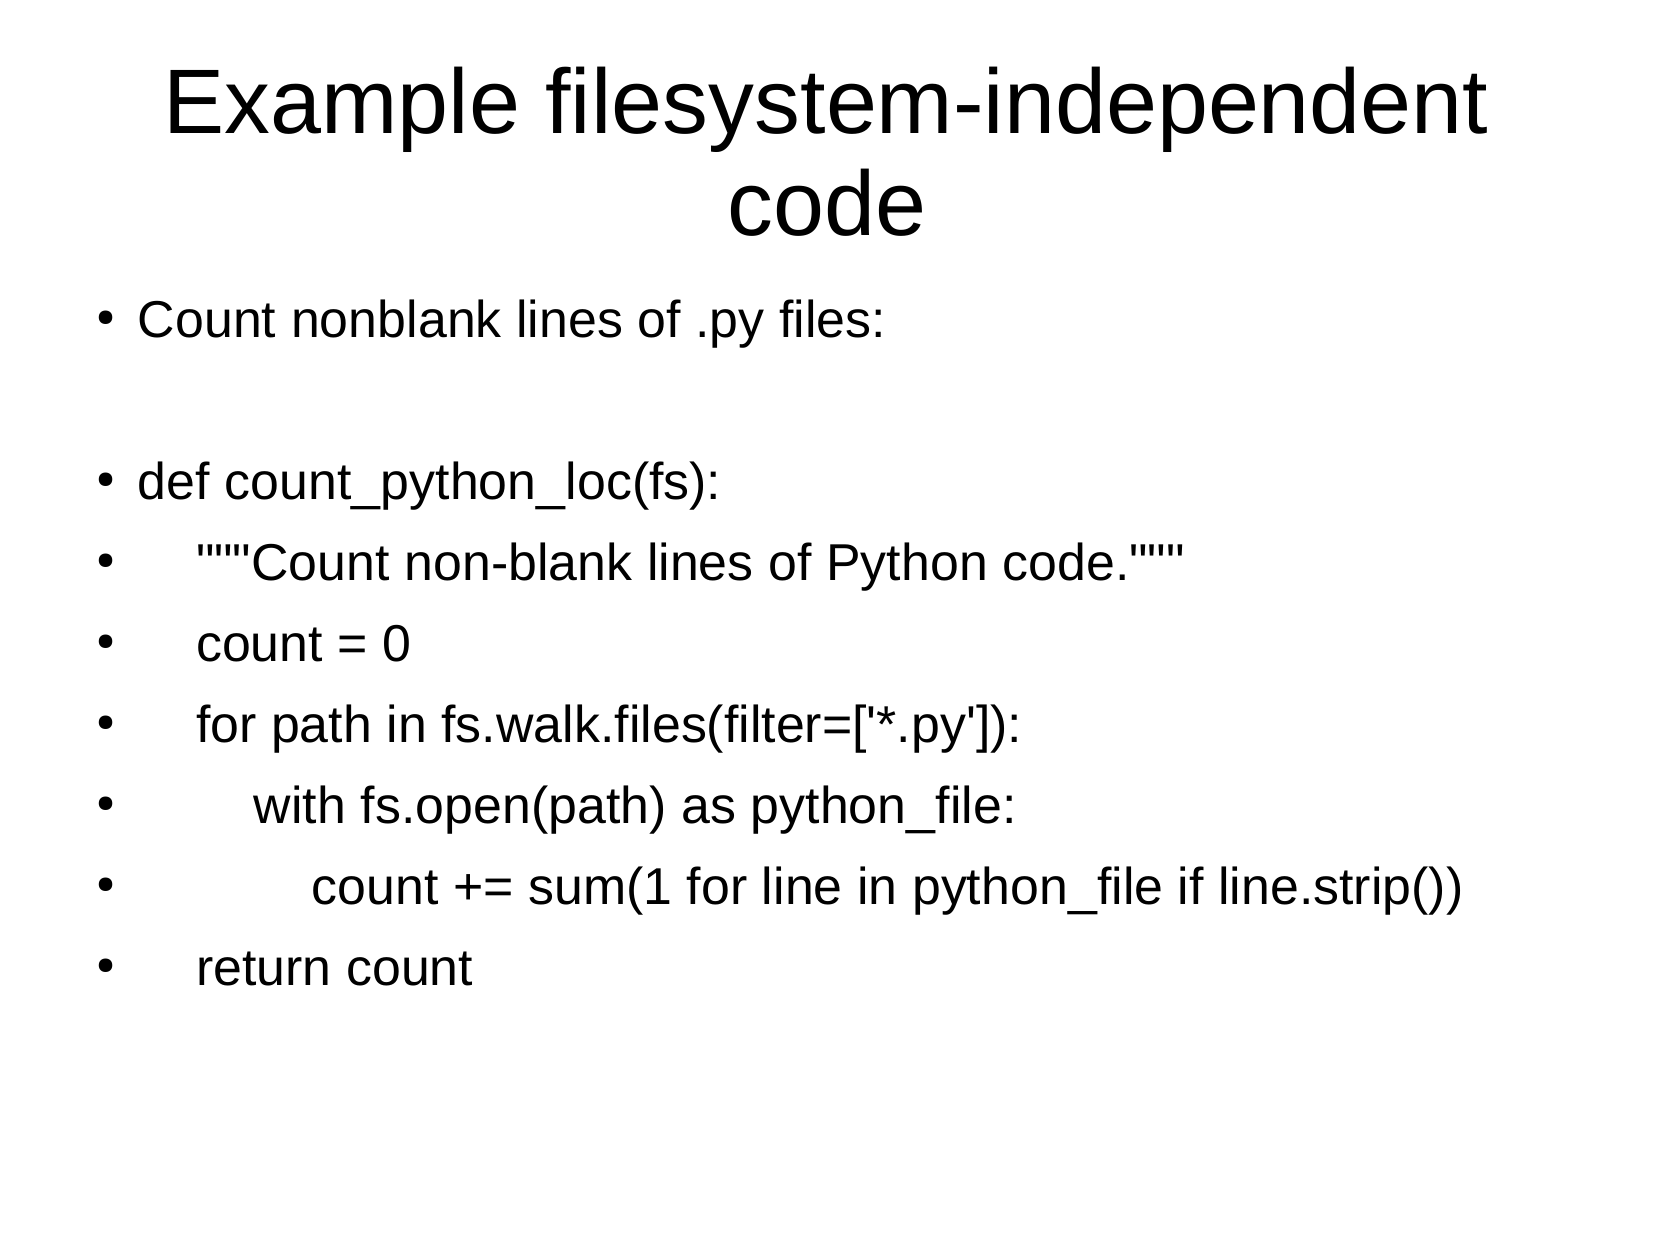

# Example filesystem-independent code
Count nonblank lines of .py files:
def count_python_loc(fs):
 """Count non-blank lines of Python code."""
 count = 0
 for path in fs.walk.files(filter=['*.py']):
 with fs.open(path) as python_file:
 count += sum(1 for line in python_file if line.strip())
 return count